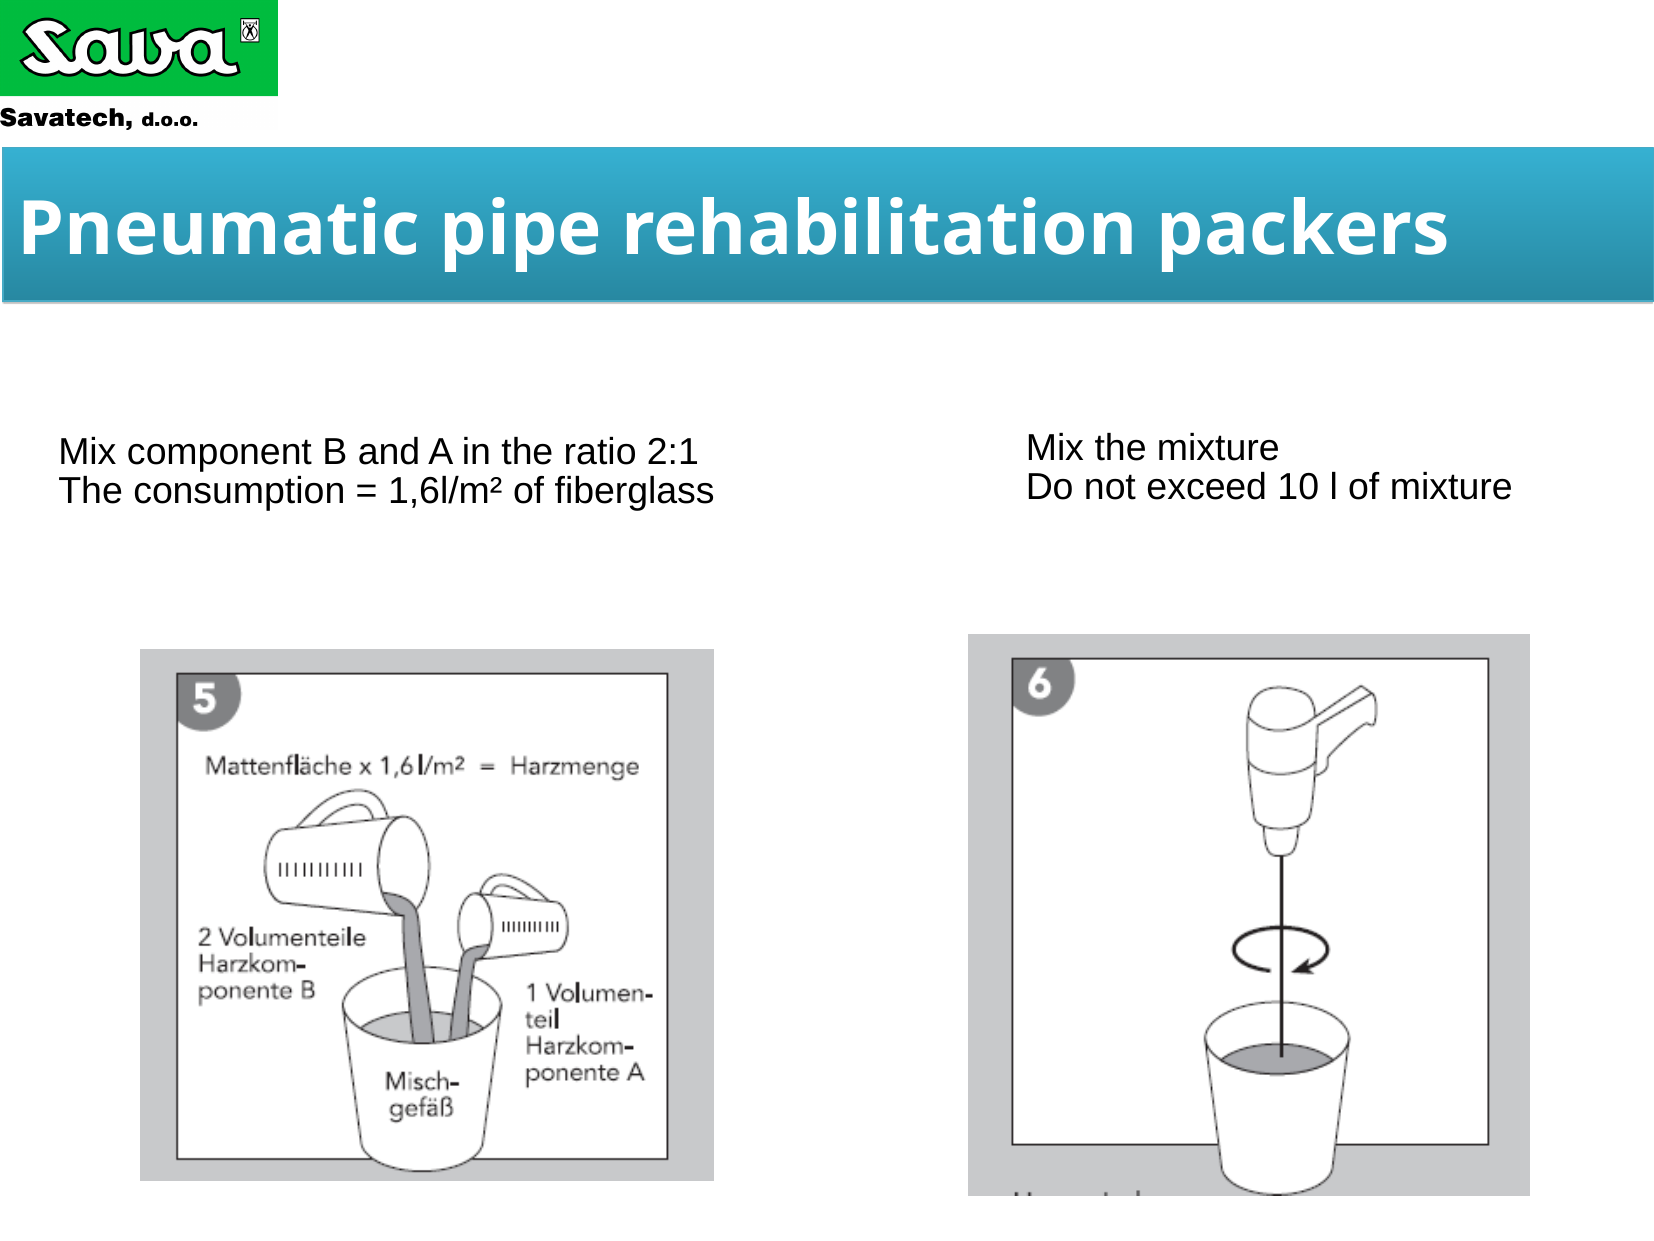

Pneumatic pipe rehabilitation packers
Mix the mixture
Do not exceed 10 l of mixture
Mix component B and A in the ratio 2:1
The consumption = 1,6l/m² of fiberglass